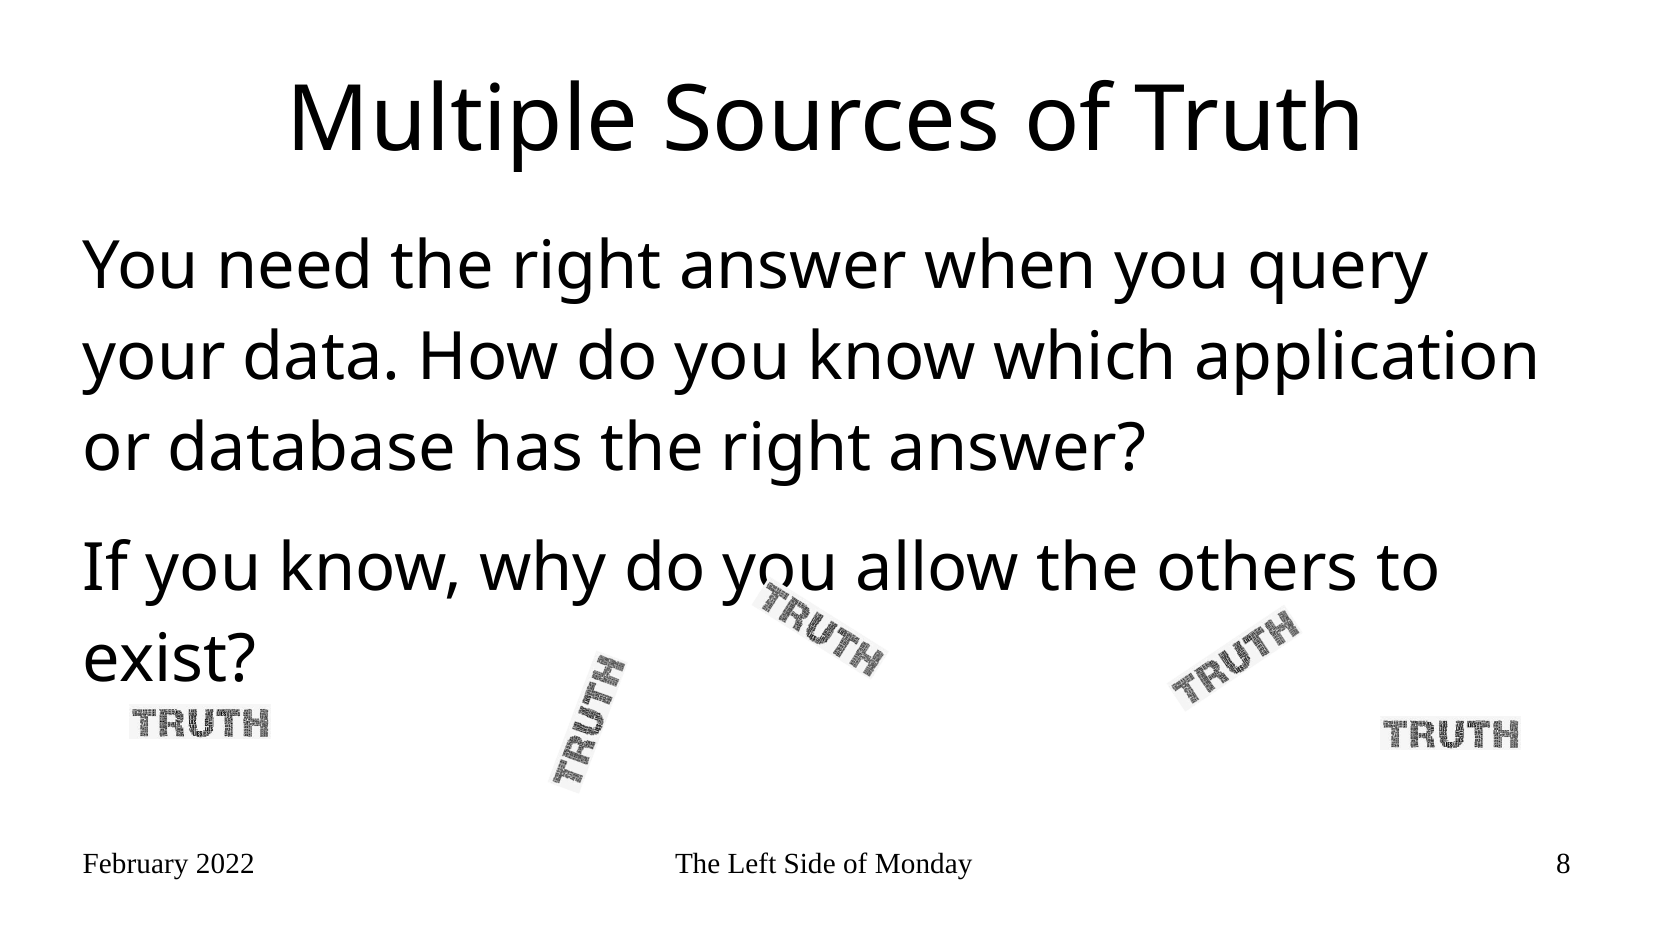

# Multiple Sources of Truth
You need the right answer when you query your data. How do you know which application or database has the right answer?
If you know, why do you allow the others to exist?
February 2022
The Left Side of Monday
8